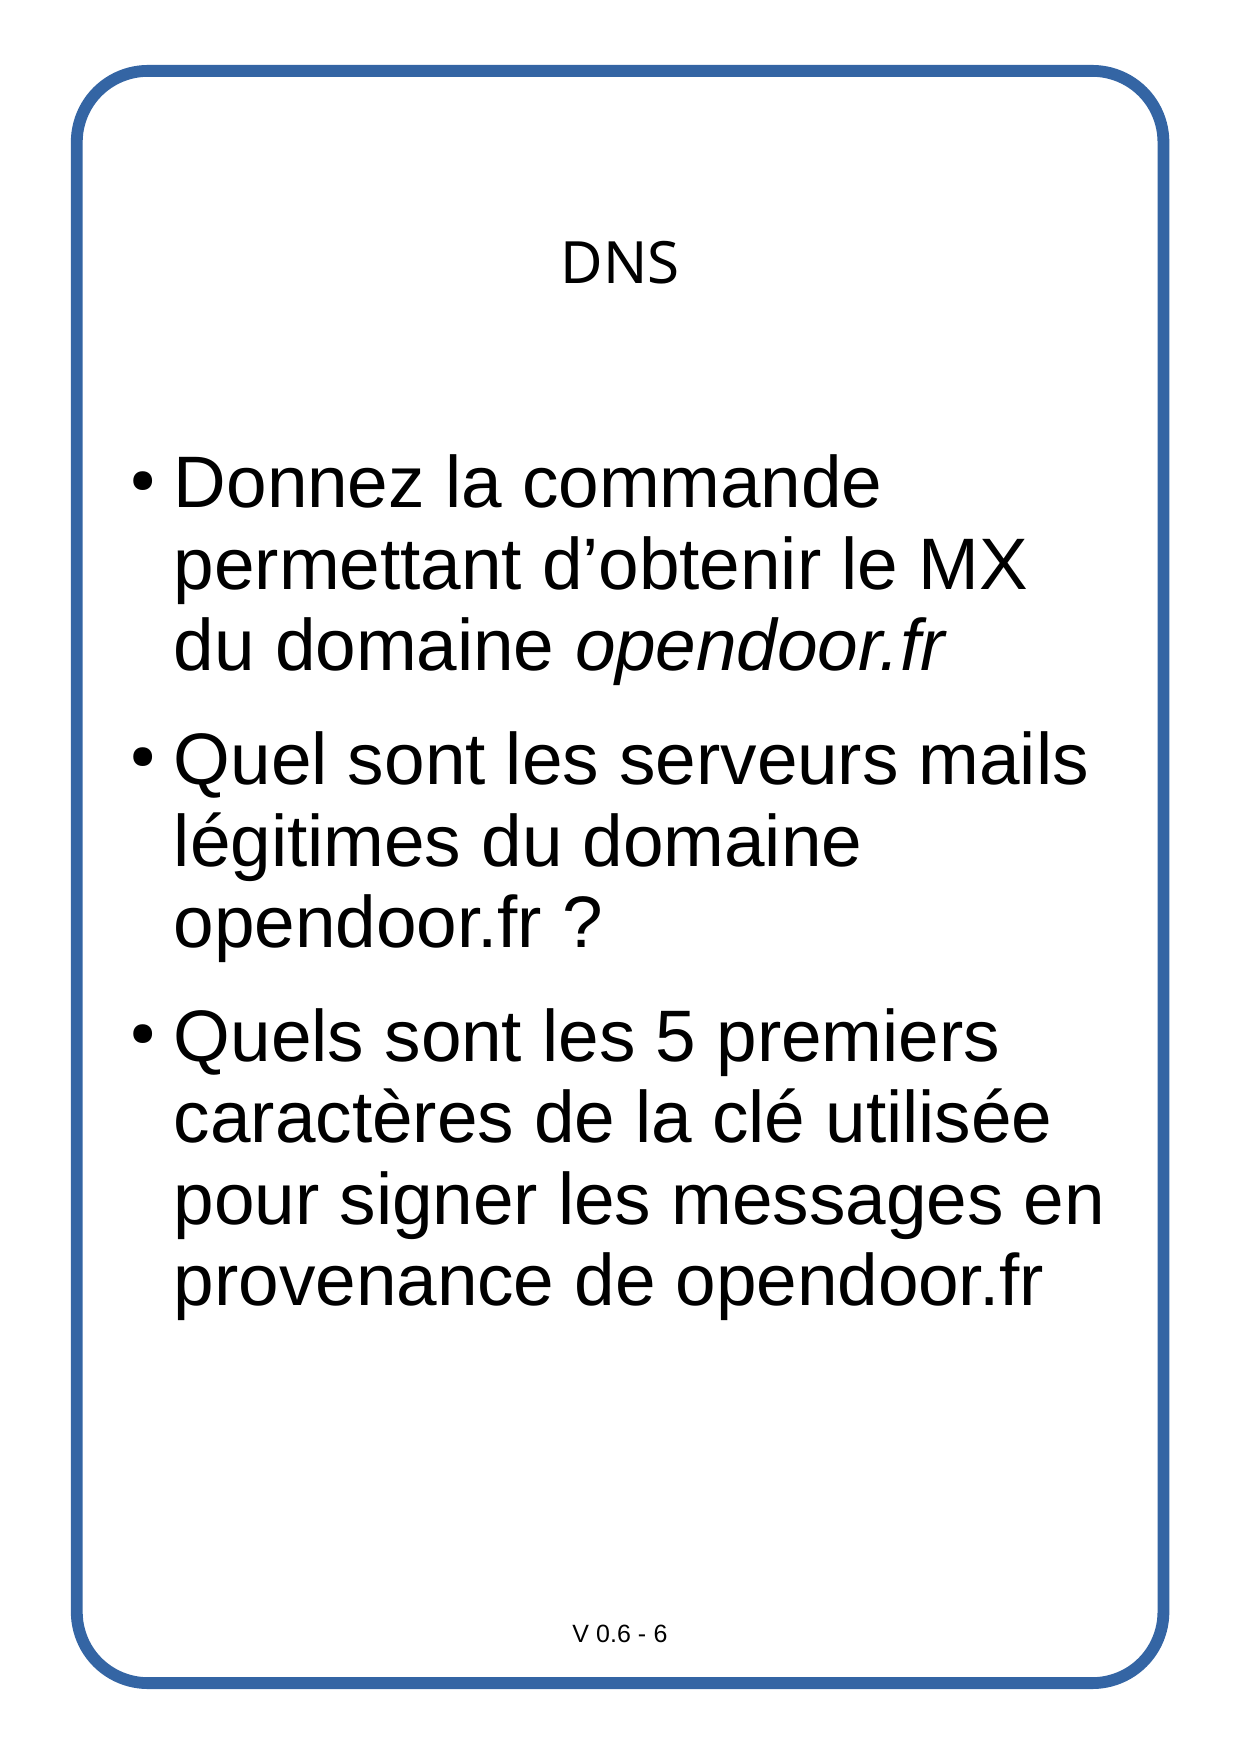

# DNS
Donnez la commande permettant d’obtenir le MX du domaine opendoor.fr
Quel sont les serveurs mails légitimes du domaine opendoor.fr ?
Quels sont les 5 premiers caractères de la clé utilisée pour signer les messages en provenance de opendoor.fr